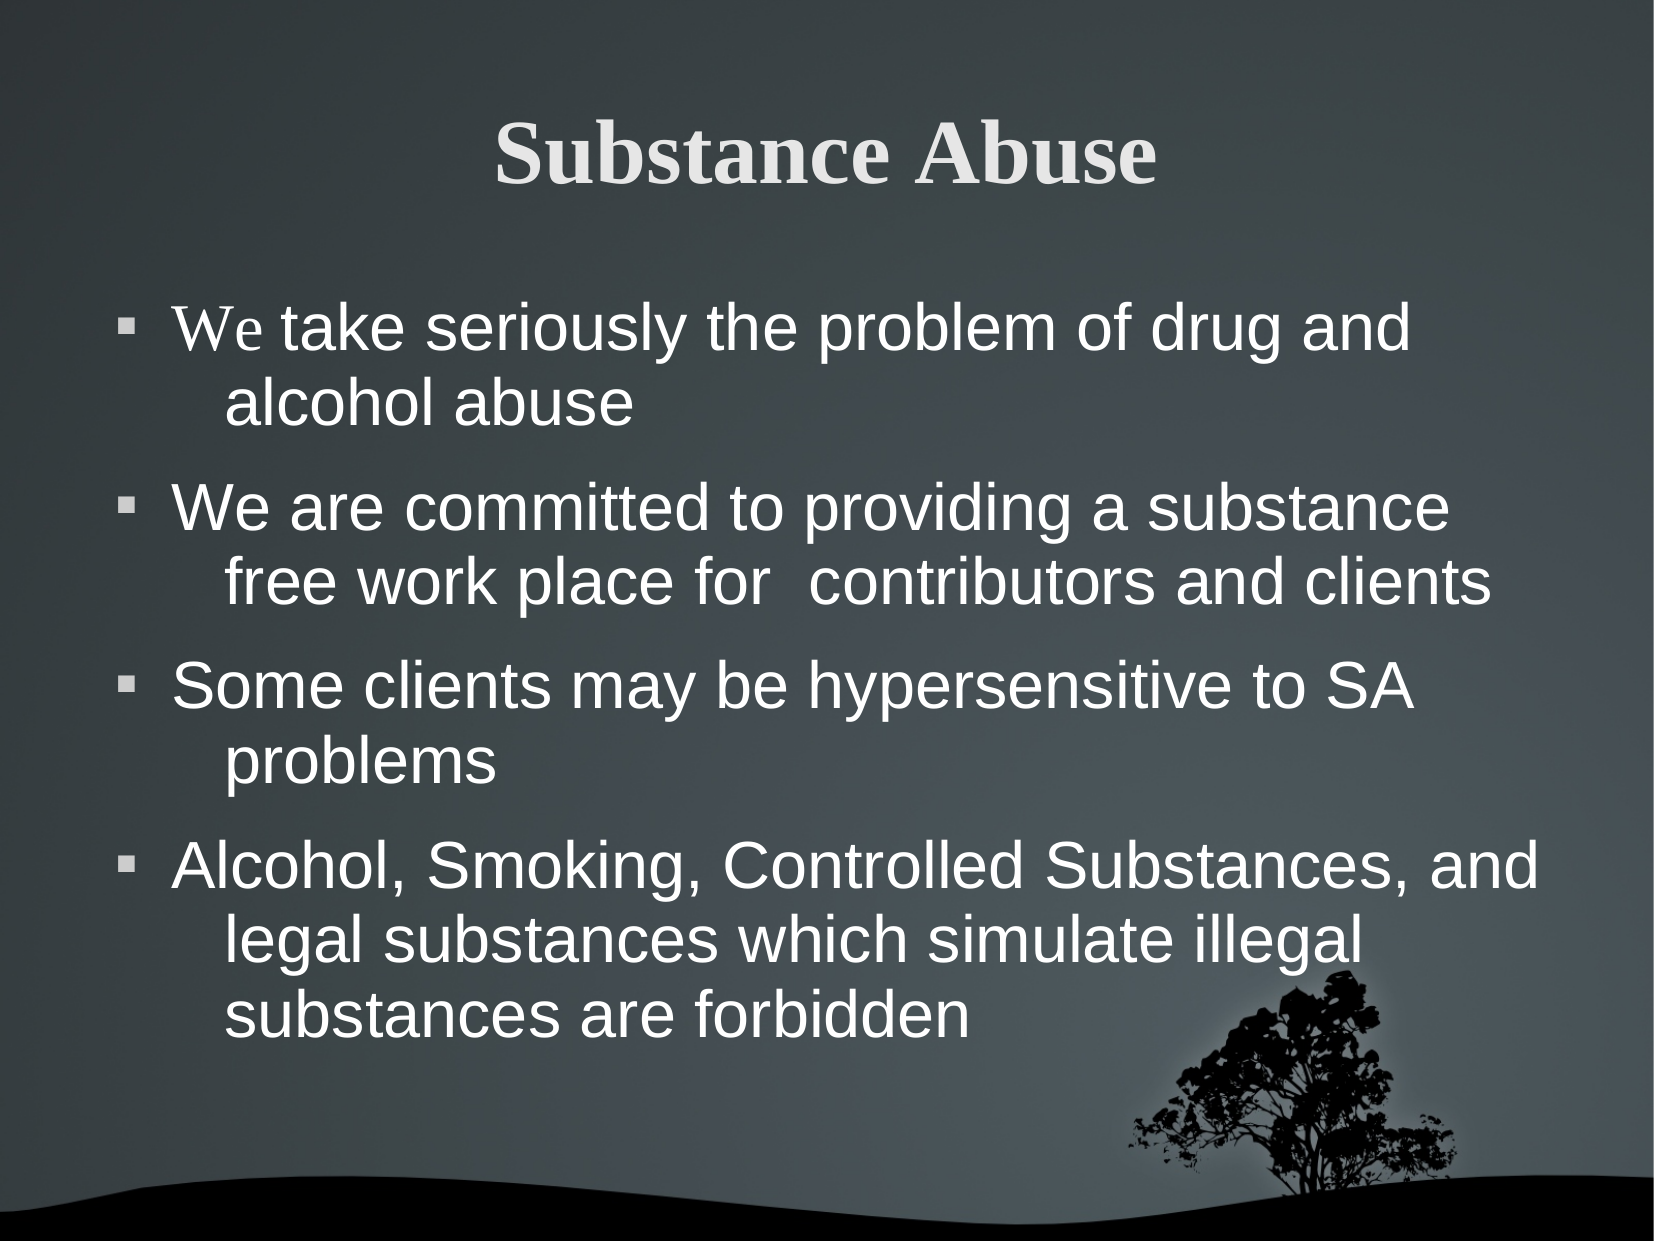

# Substance Abuse
We take seriously the problem of drug and alcohol abuse
We are committed to providing a substance free work place for contributors and clients
Some clients may be hypersensitive to SA problems
Alcohol, Smoking, Controlled Substances, and legal substances which simulate illegal substances are forbidden